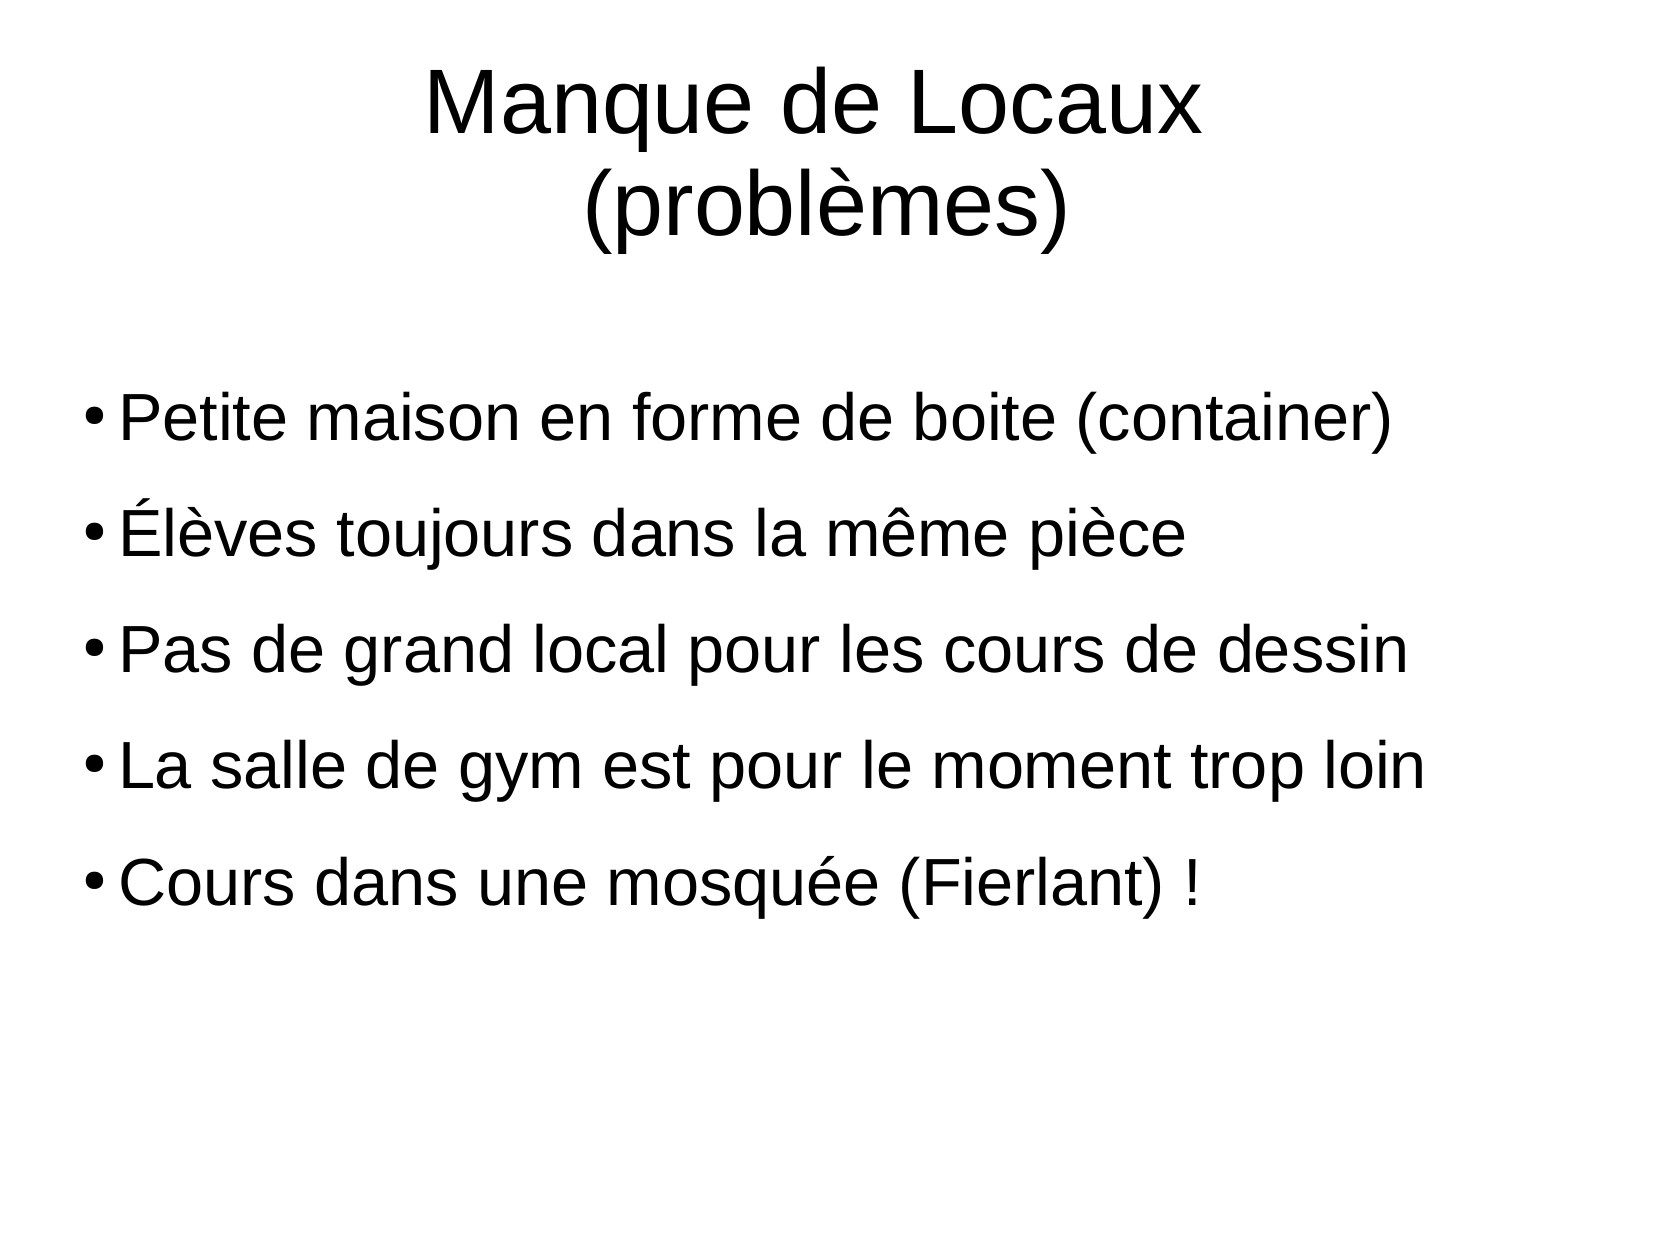

# Manque de Locaux (problèmes)
Petite maison en forme de boite (container)
Élèves toujours dans la même pièce
Pas de grand local pour les cours de dessin
La salle de gym est pour le moment trop loin
Cours dans une mosquée (Fierlant) !